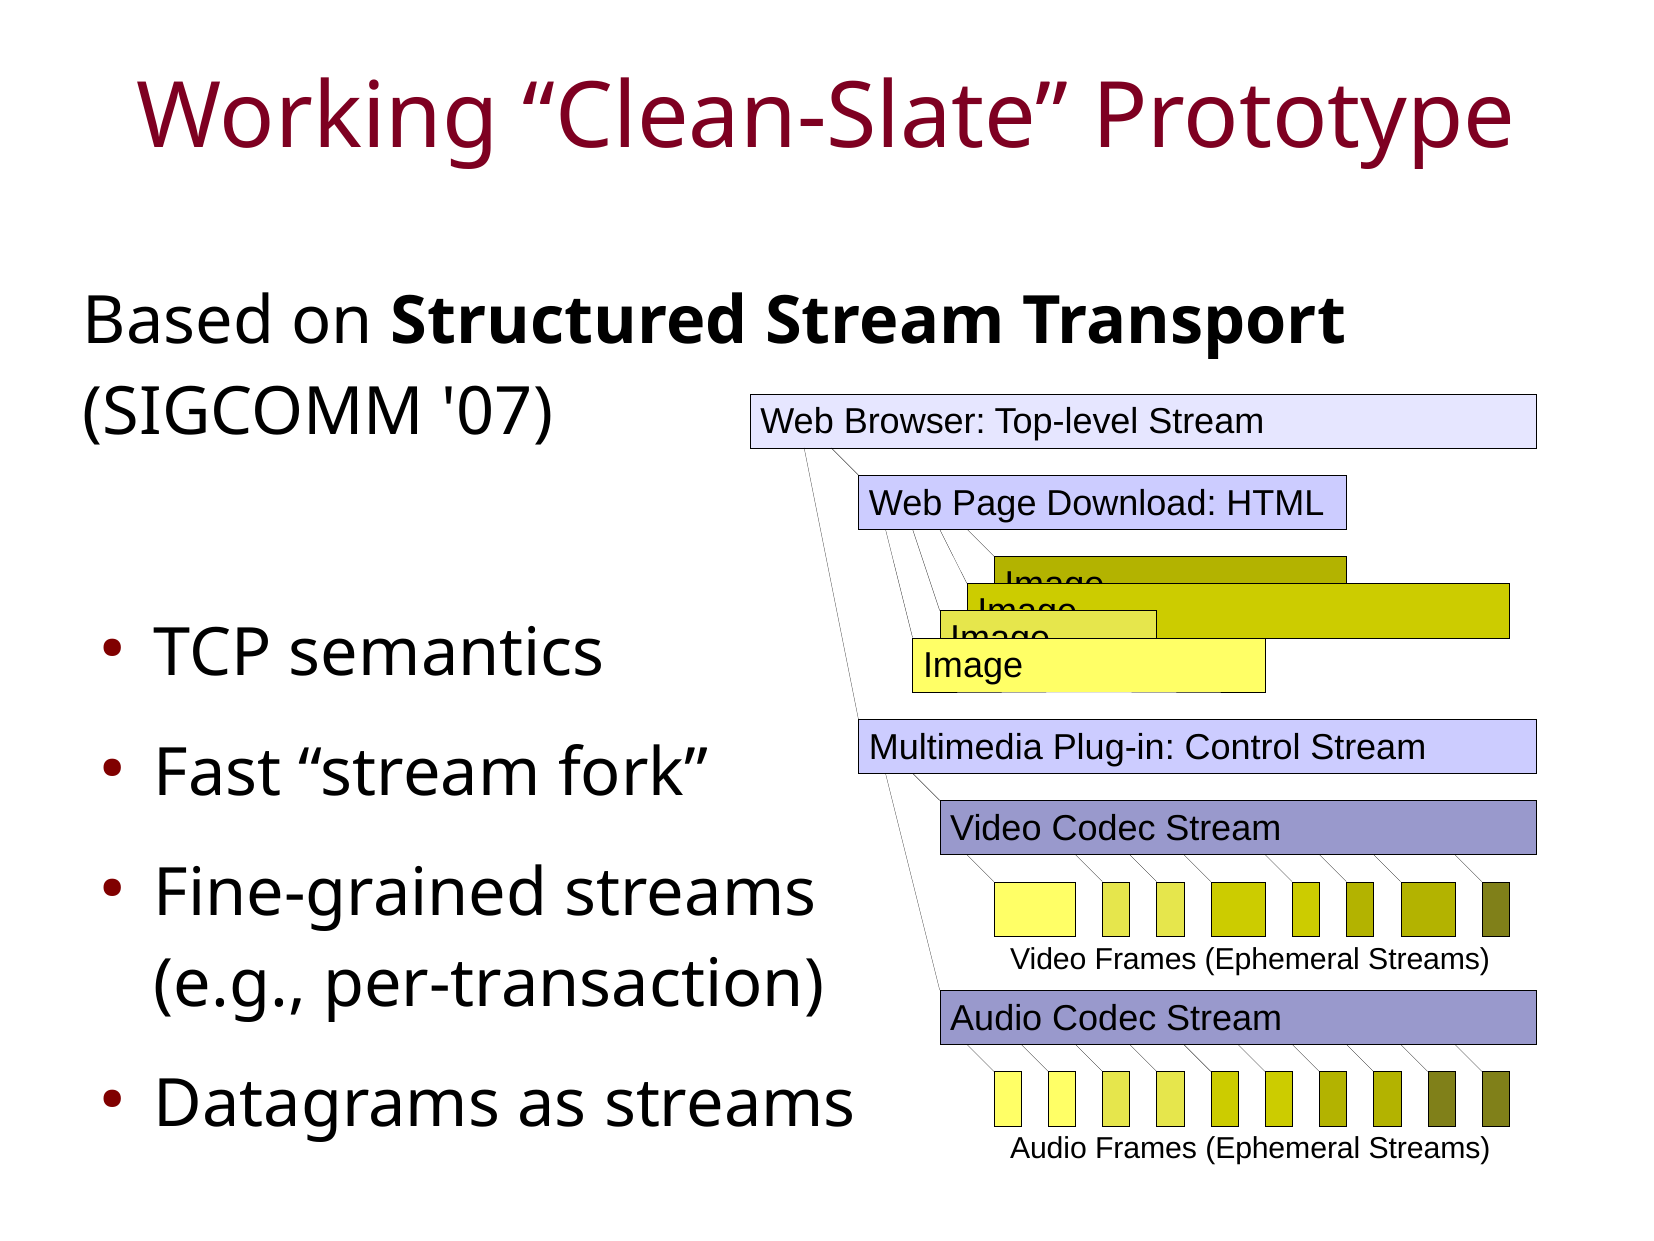

# Working “Clean-Slate” Prototype
Based on Structured Stream Transport (SIGCOMM '07)
TCP semantics
Fast “stream fork”
Fine-grained streams
(e.g., per-transaction)
Datagrams as streams